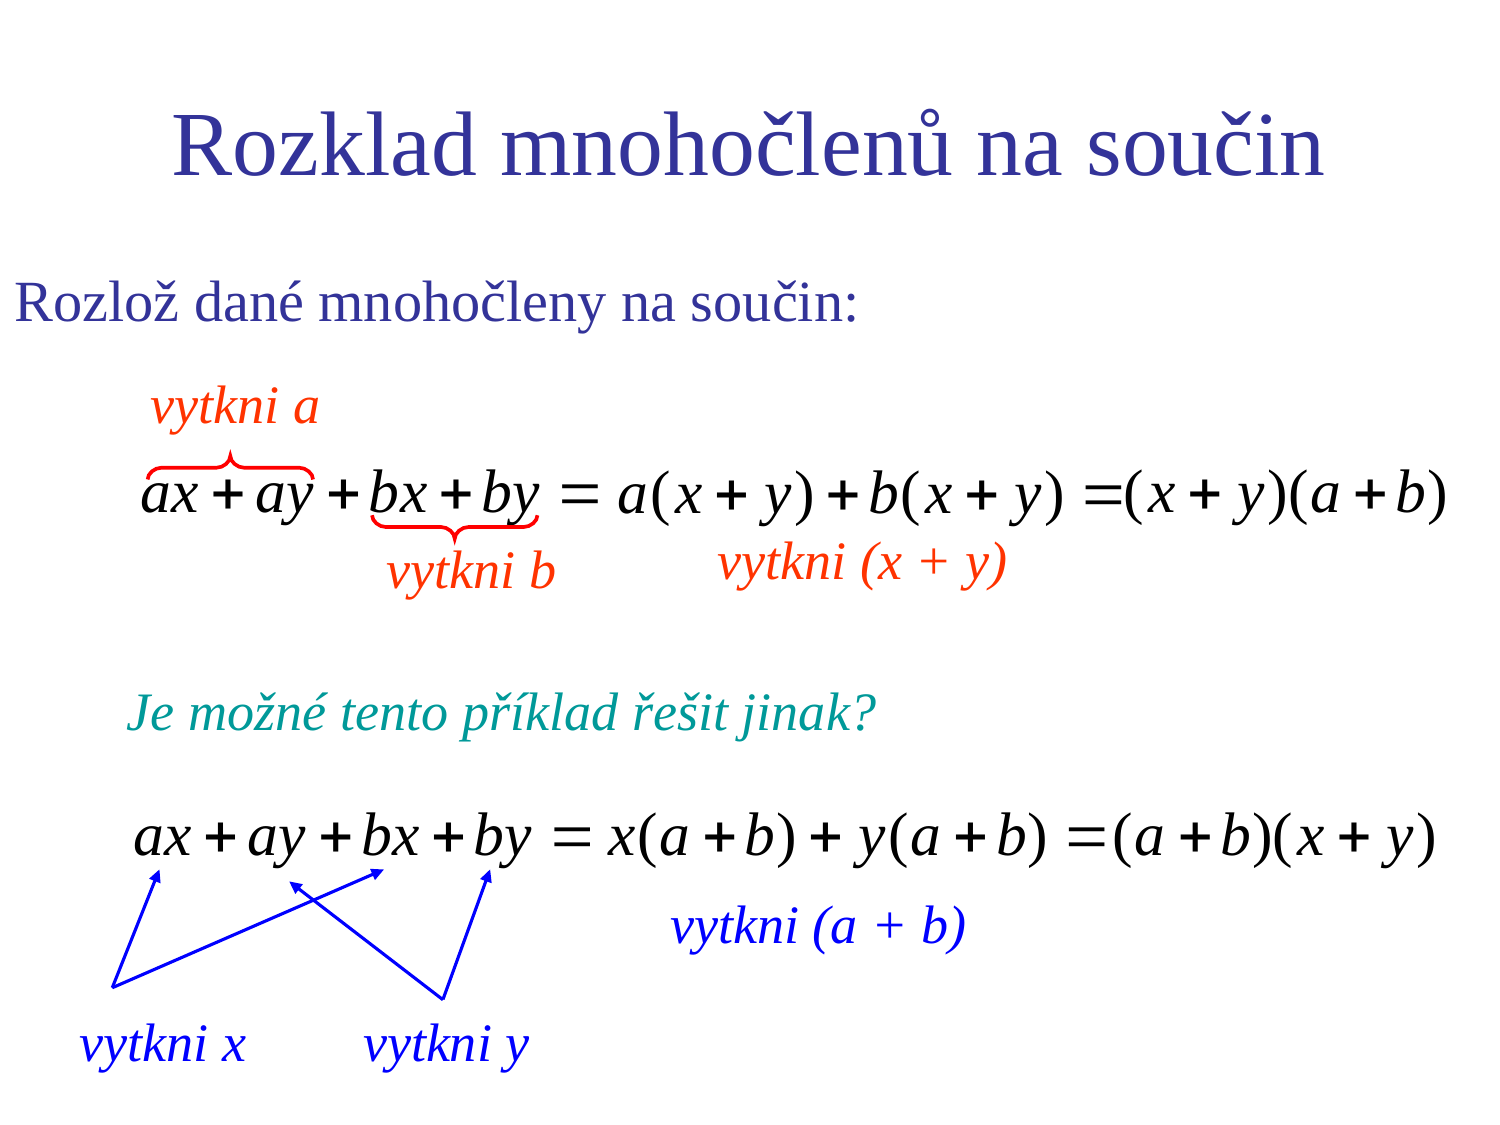

Rozklad mnohočlenů na součin
Rozlož dané mnohočleny na součin:
vytkni a
vytkni (x + y)
vytkni b
Je možné tento příklad řešit jinak?
vytkni (a + b)
vytkni x
vytkni y